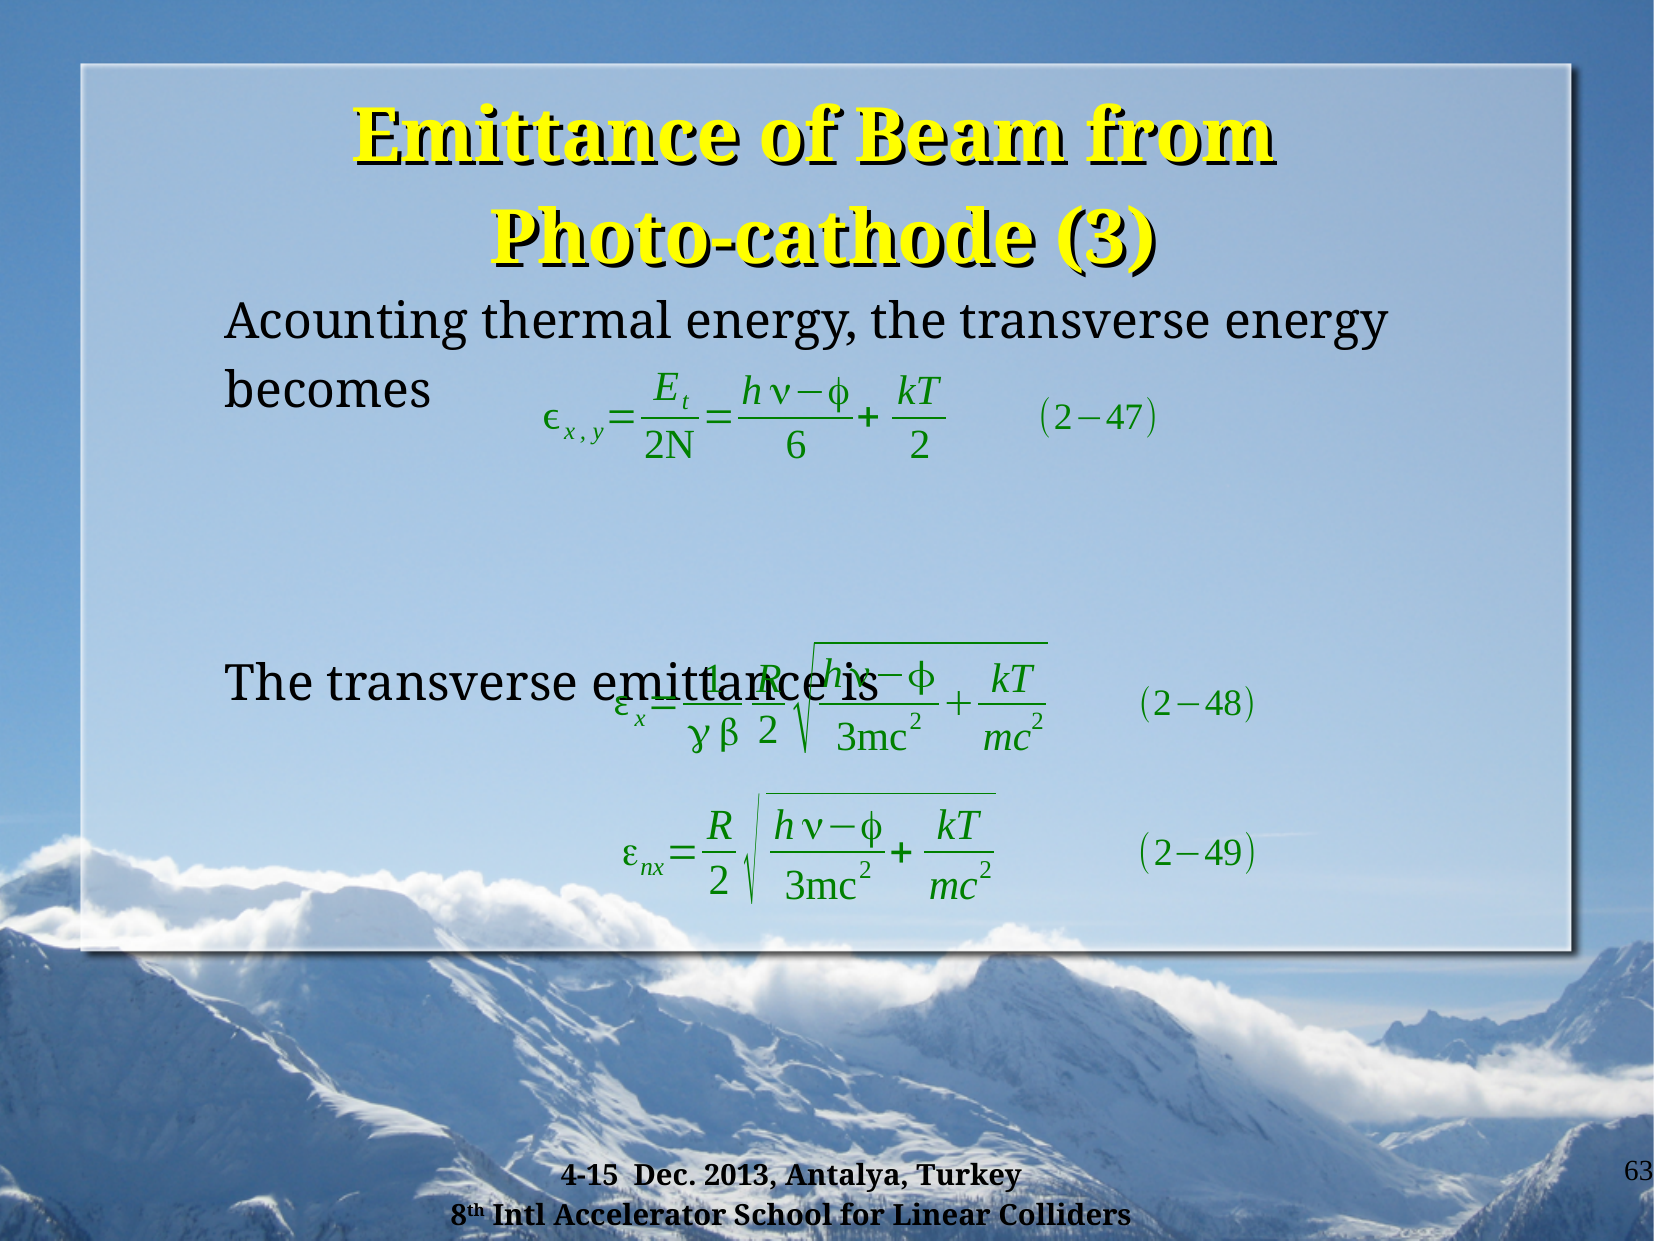

# Emittance of Beam from Photo-cathode (3)
Acounting thermal energy, the transverse energy becomes
The transverse emittance is
63